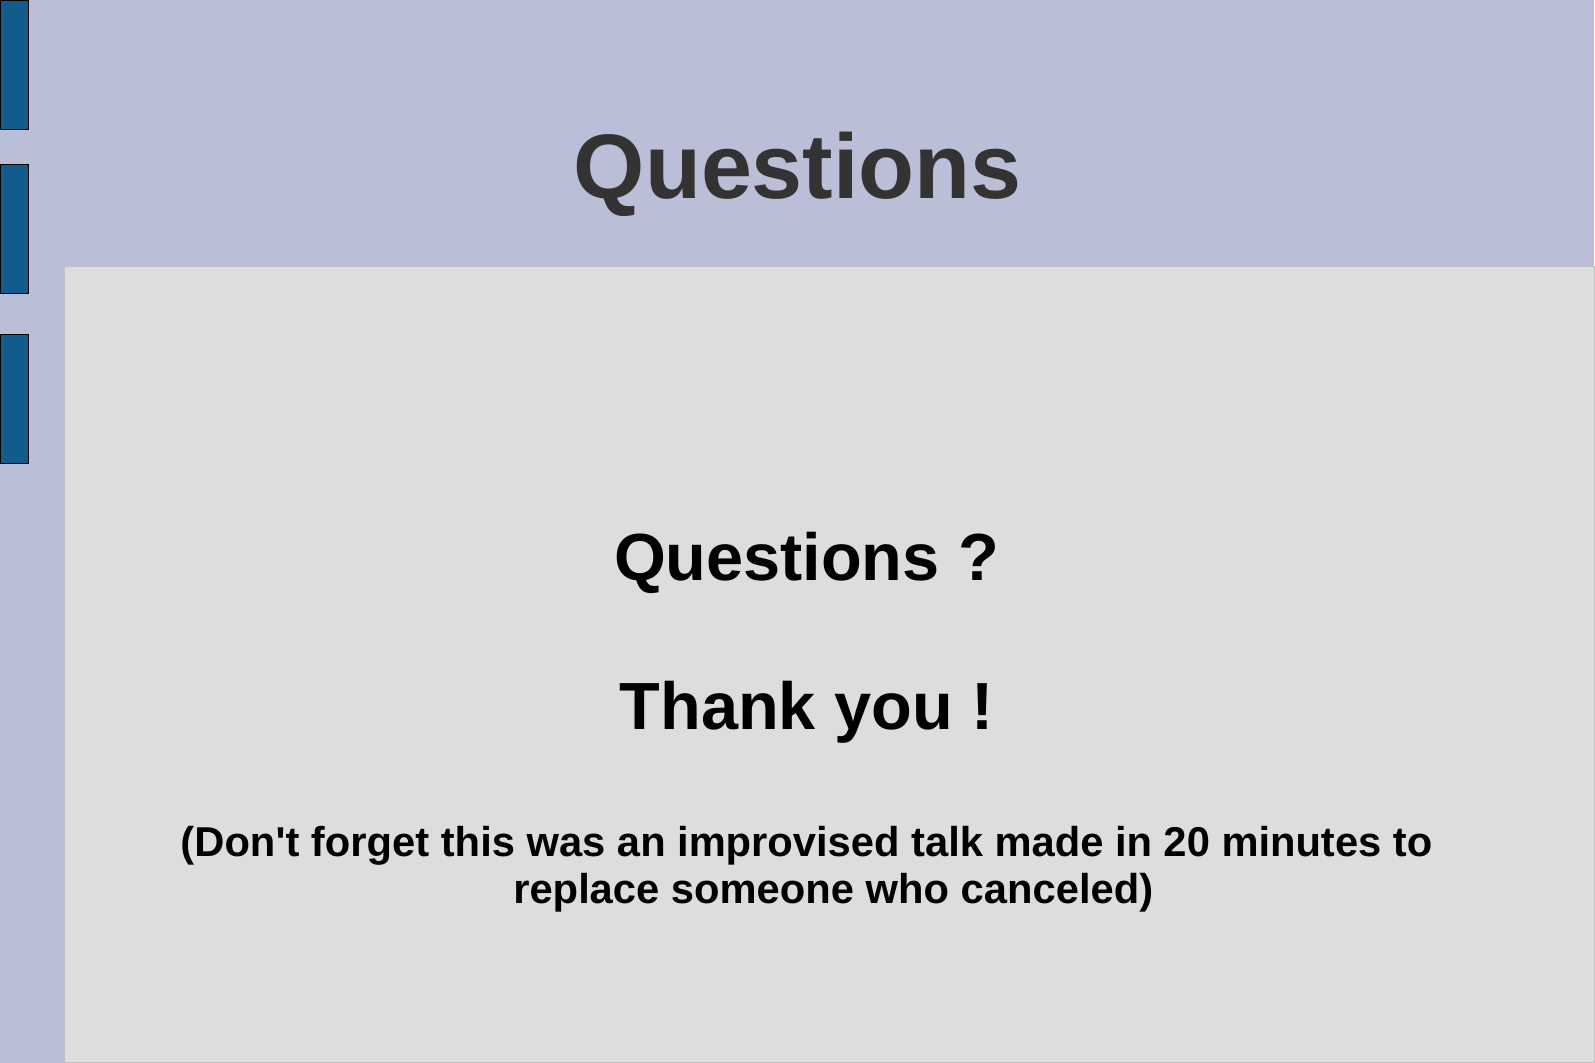

# Questions
Questions ?
Thank you !
(Don't forget this was an improvised talk made in 20 minutes to replace someone who canceled)